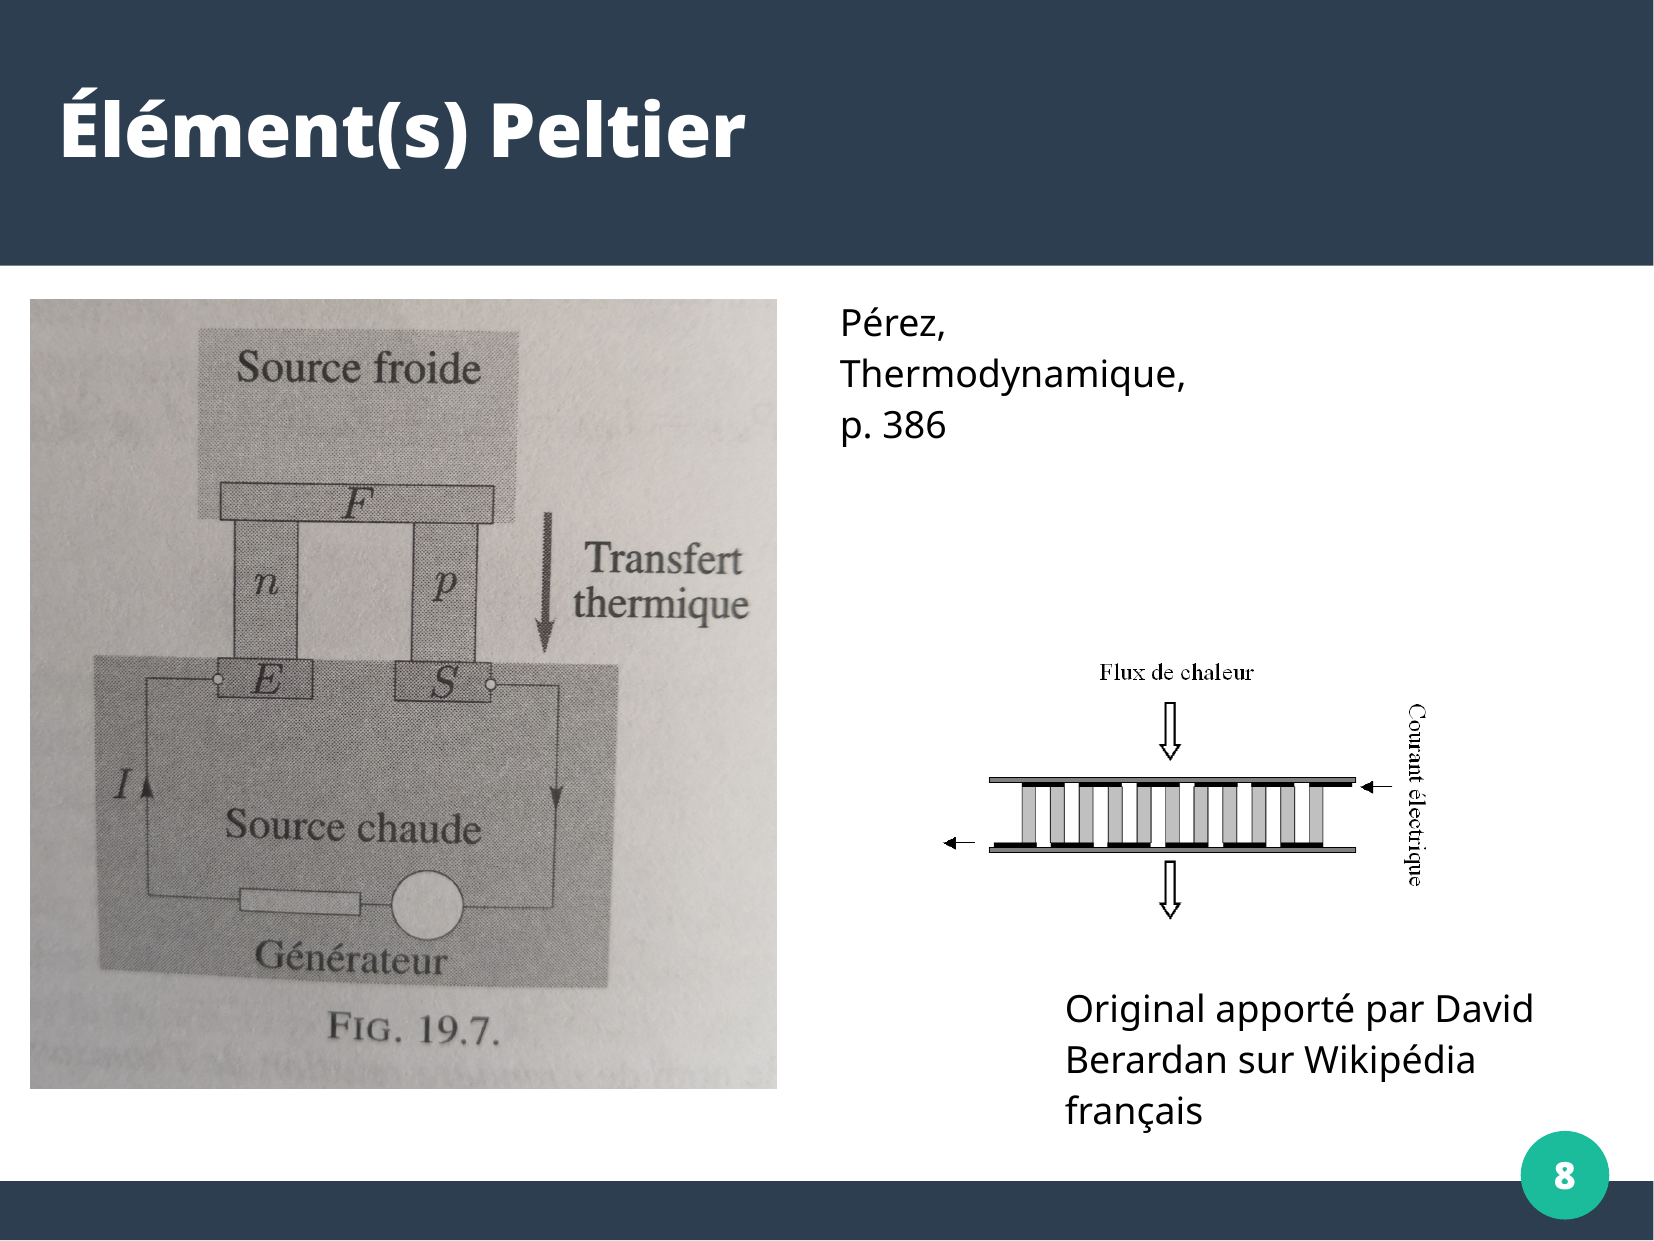

# Élément(s) Peltier
Pérez, Thermodynamique,
p. 386
Original apporté par David Berardan sur Wikipédia français
8